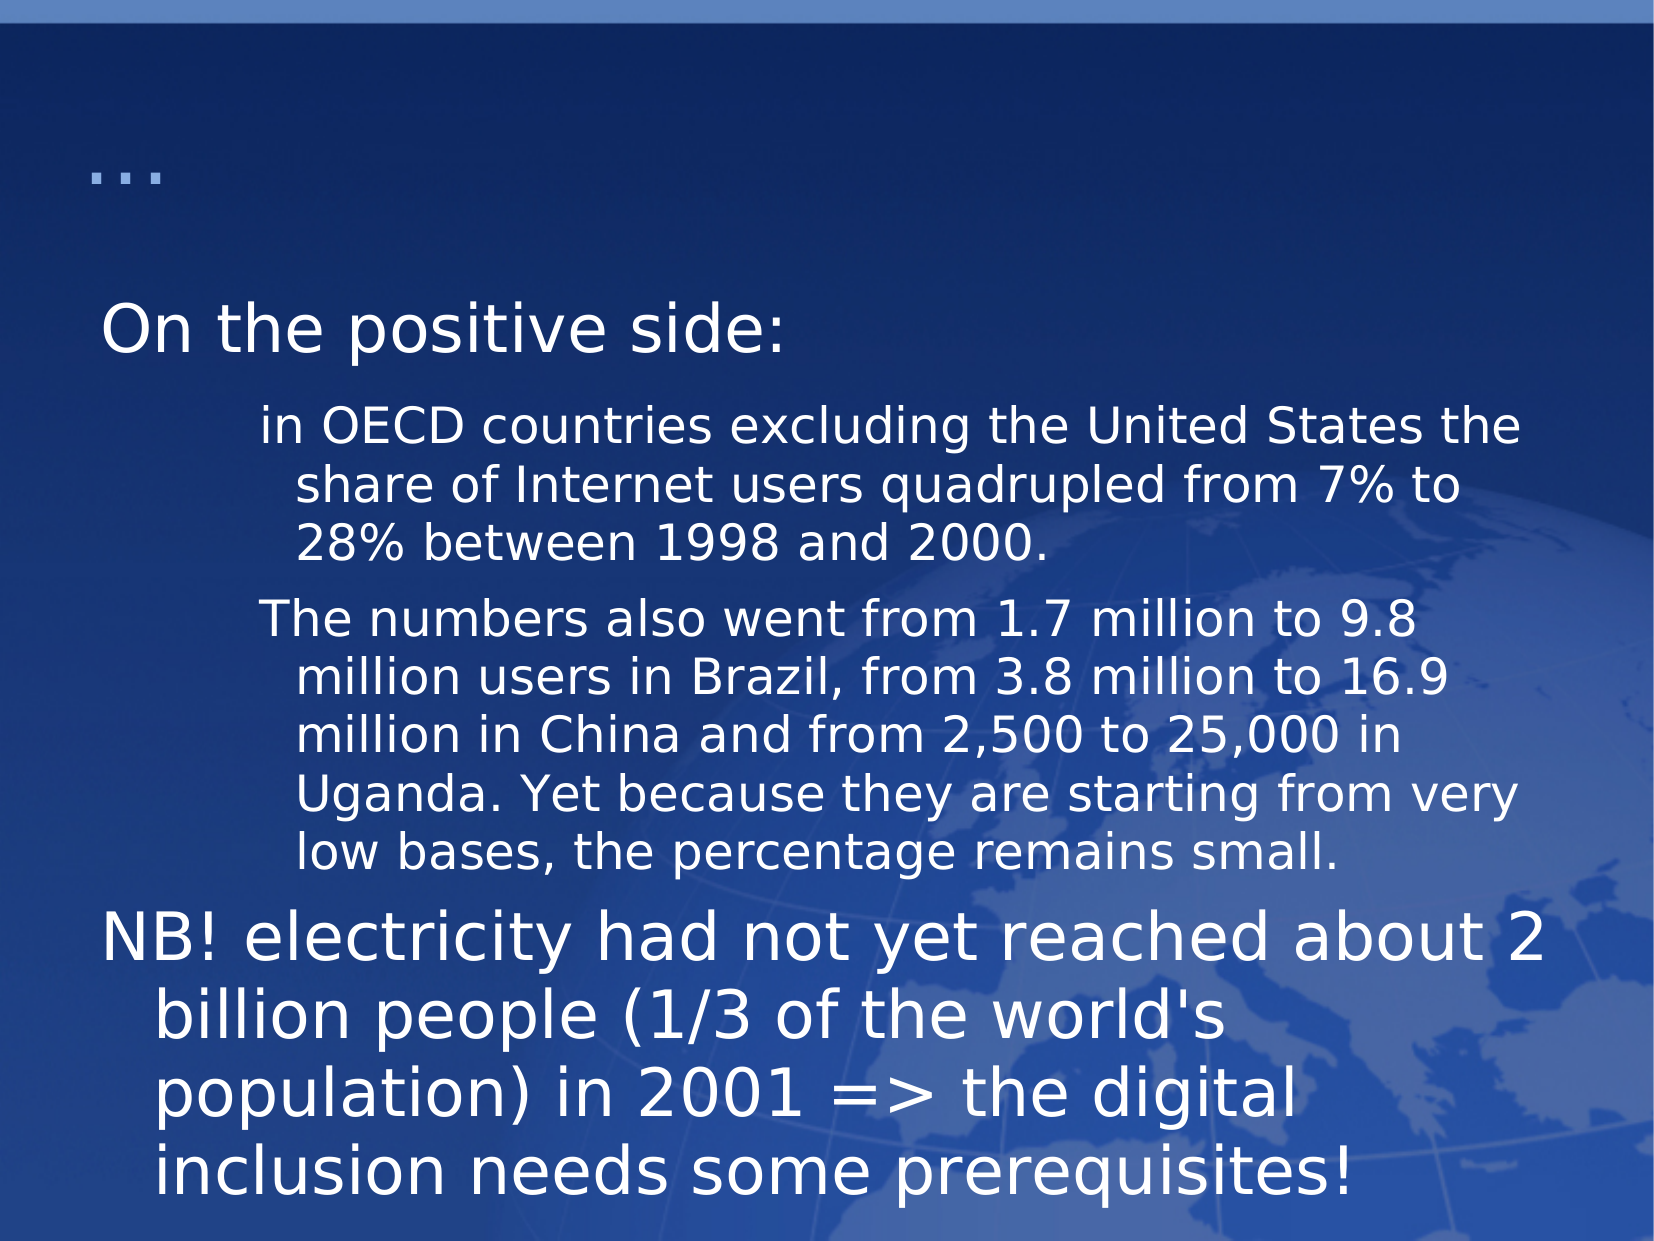

# ...
On the positive side:
in OECD countries excluding the United States the share of Internet users quadrupled from 7% to 28% between 1998 and 2000.
The numbers also went from 1.7 million to 9.8 million users in Brazil, from 3.8 million to 16.9 million in China and from 2,500 to 25,000 in Uganda. Yet because they are starting from very low bases, the percentage remains small.
NB! electricity had not yet reached about 2 billion people (1/3 of the world's population) in 2001 => the digital inclusion needs some prerequisites!